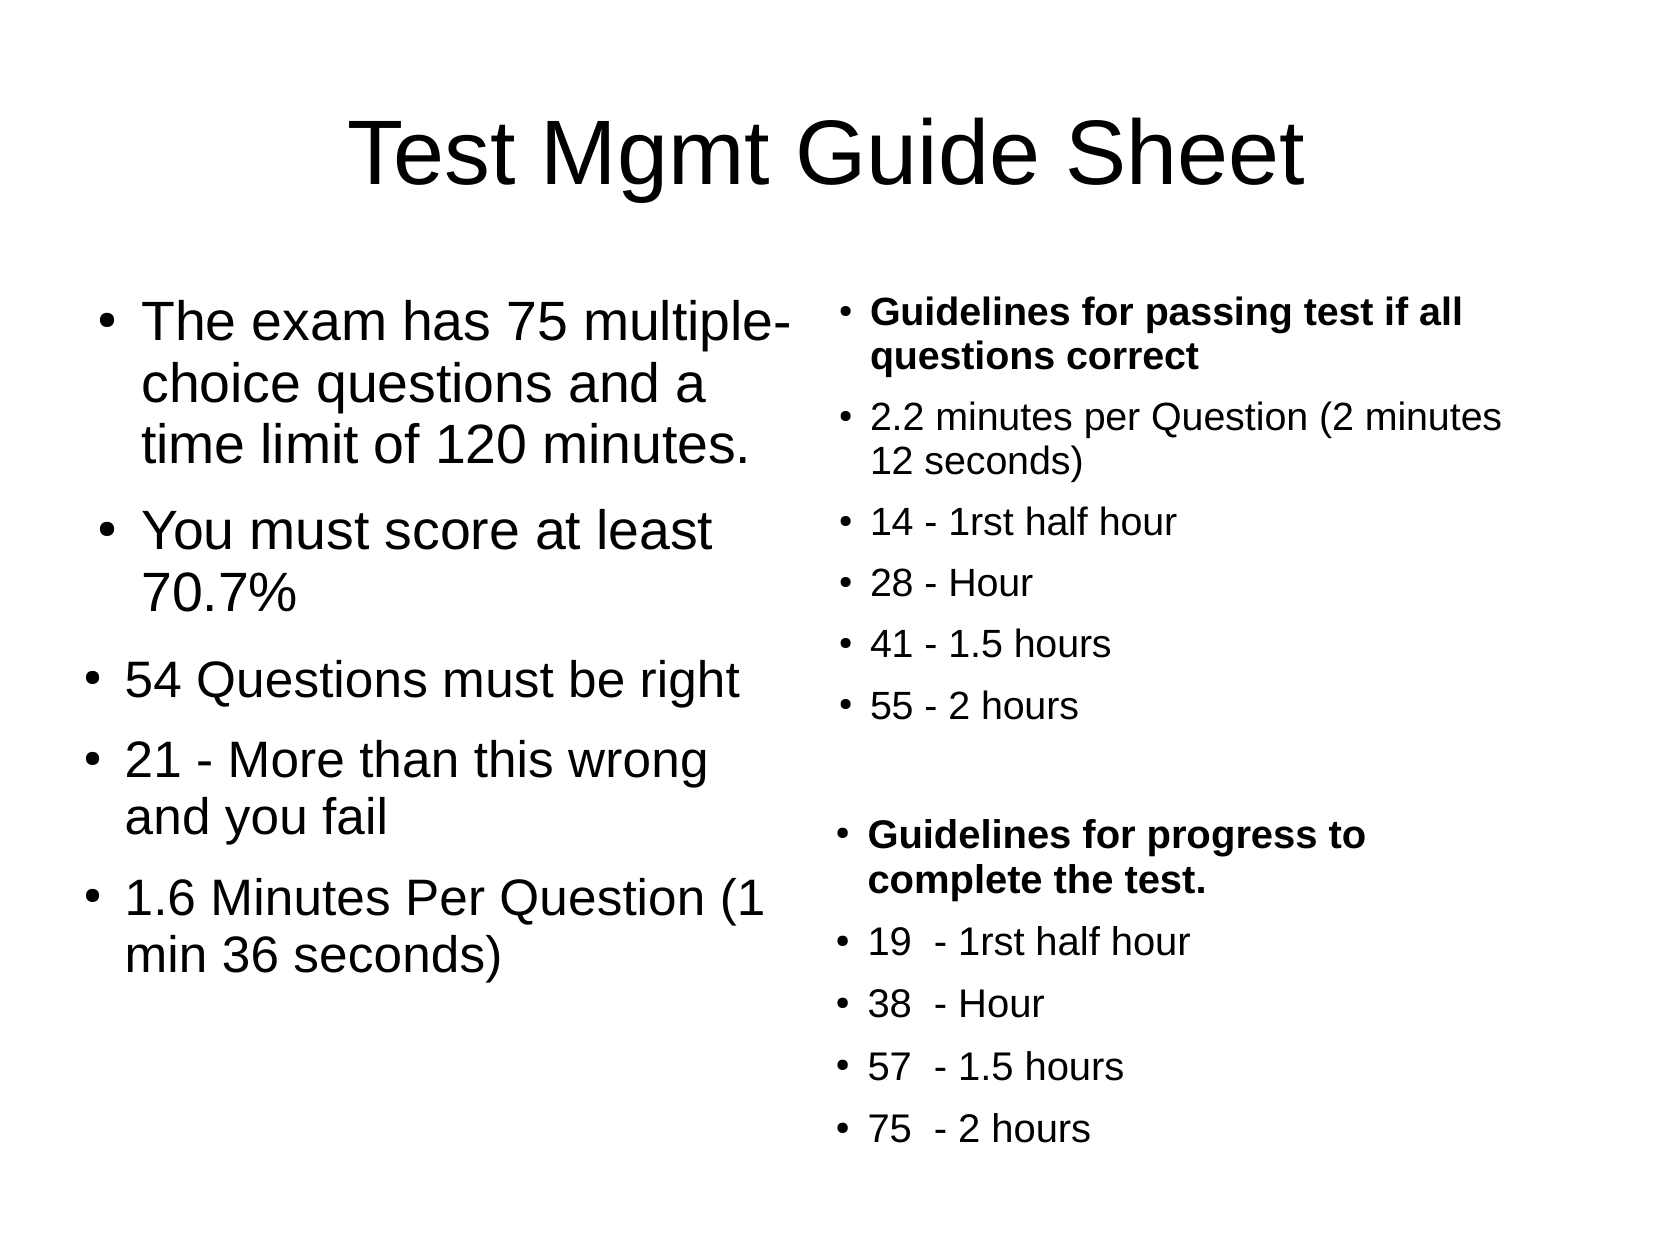

Test Mgmt Guide Sheet
# The exam has 75 multiple-choice questions and a time limit of 120 minutes.
You must score at least 70.7%
Guidelines for passing test if all questions correct
2.2 minutes per Question (2 minutes 12 seconds)
14 - 1rst half hour
28 - Hour
41 - 1.5 hours
55 - 2 hours
54 Questions must be right
21 - More than this wrong and you fail
1.6 Minutes Per Question (1 min 36 seconds)
Guidelines for progress to complete the test.
19 - 1rst half hour
38 - Hour
57 - 1.5 hours
75 - 2 hours